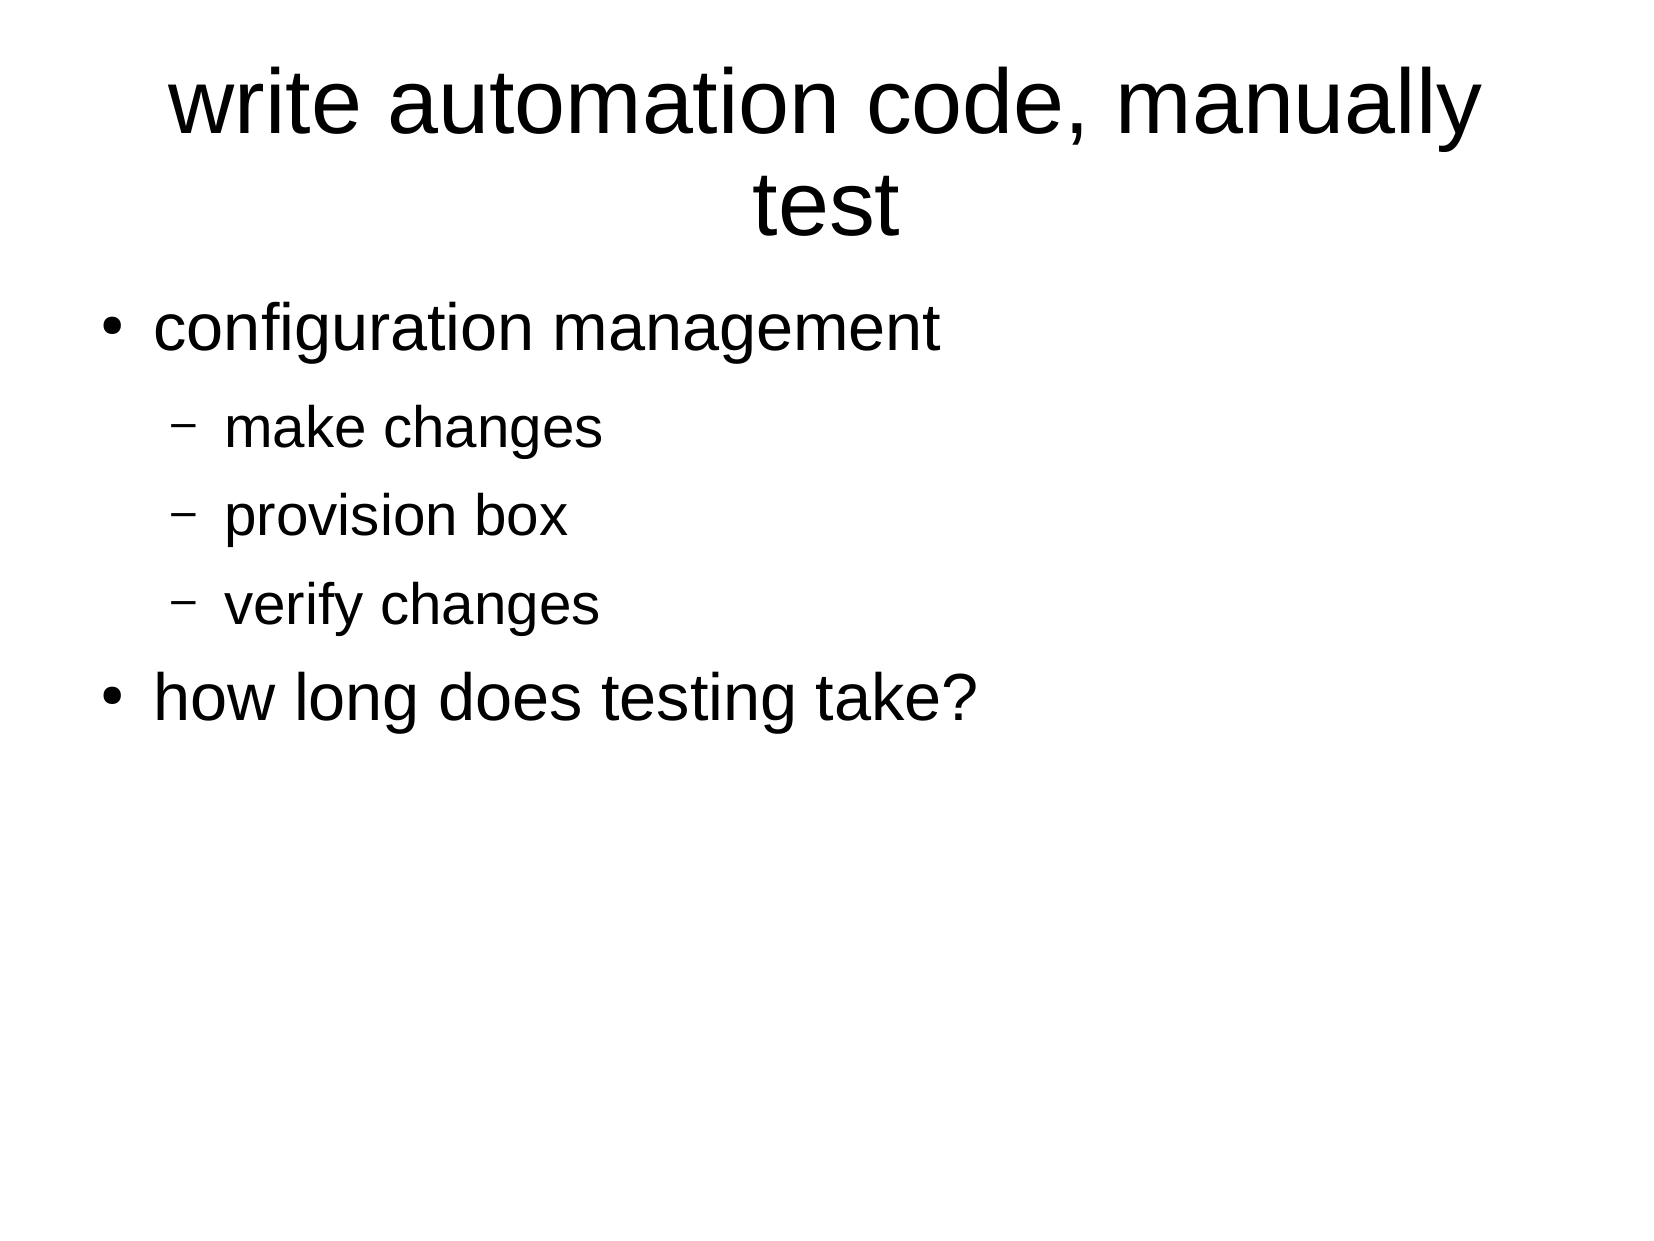

# write automation code, manually test
configuration management
make changes
provision box
verify changes
how long does testing take?